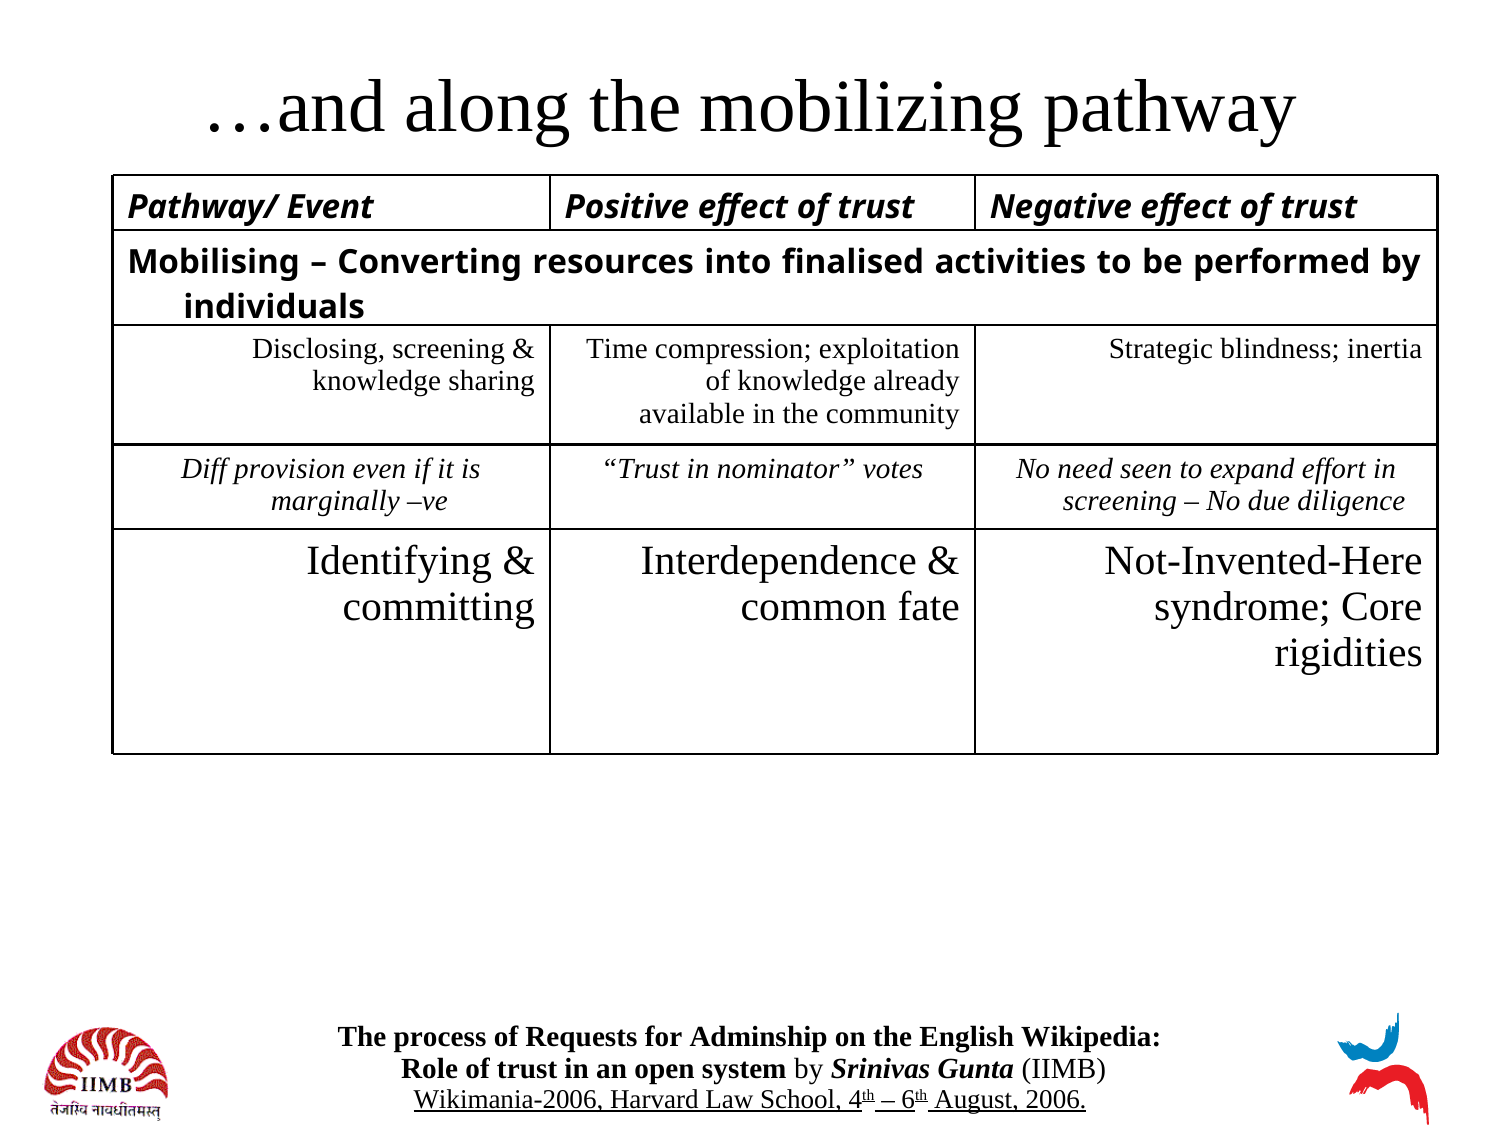

# …and along the mobilizing pathway
Pathway/ Event
Positive effect of trust
Negative effect of trust
Mobilising – Converting resources into finalised activities to be performed by individuals
Disclosing, screening & knowledge sharing
Time compression; exploitation of knowledge already available in the community
Strategic blindness; inertia
Diff provision even if it is marginally –ve
“Trust in nominator” votes
No need seen to expand effort in screening – No due diligence
Identifying & committing
Interdependence & common fate
Not-Invented-Here syndrome; Core rigidities